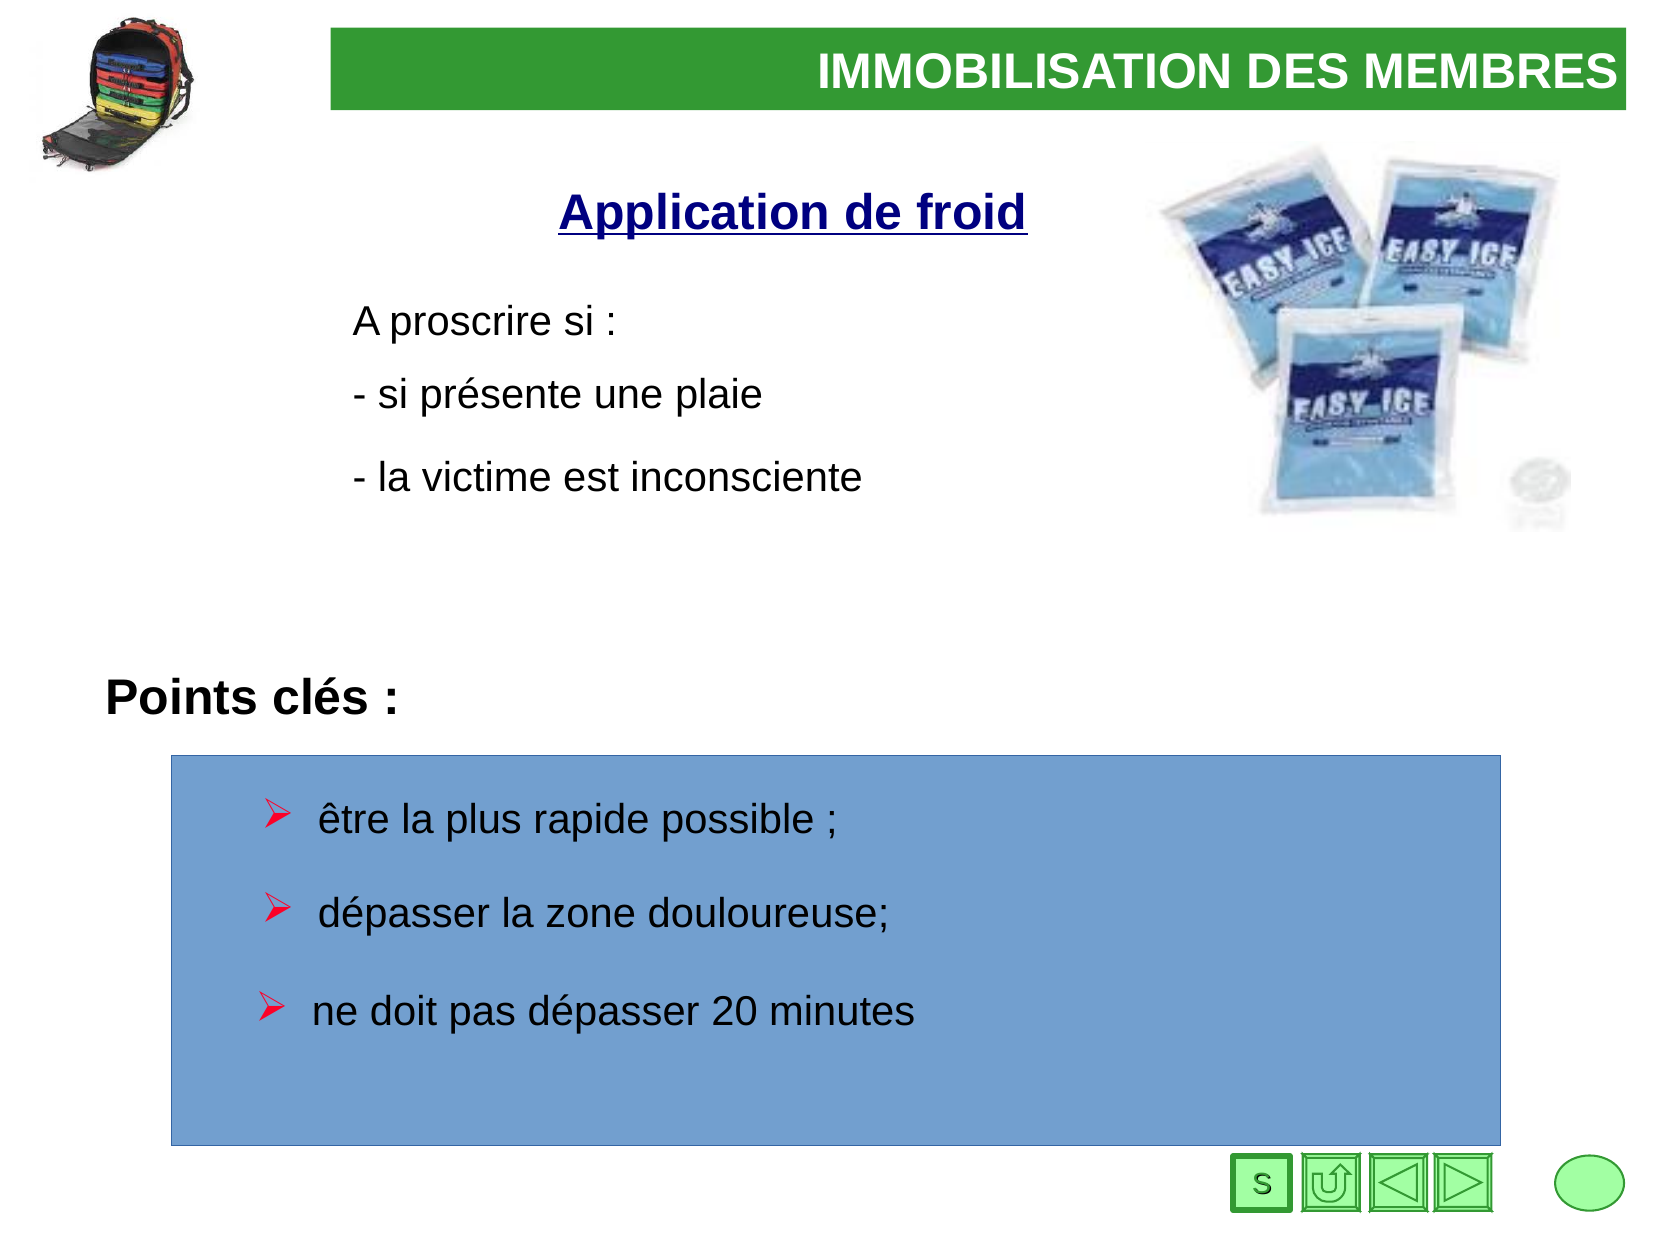

# IMMOBILISATION DES MEMBRES
Application de froid
A proscrire si :
- si présente une plaie
- la victime est inconsciente
Points clés :
 être la plus rapide possible ;
 dépasser la zone douloureuse;
 ne doit pas dépasser 20 minutes